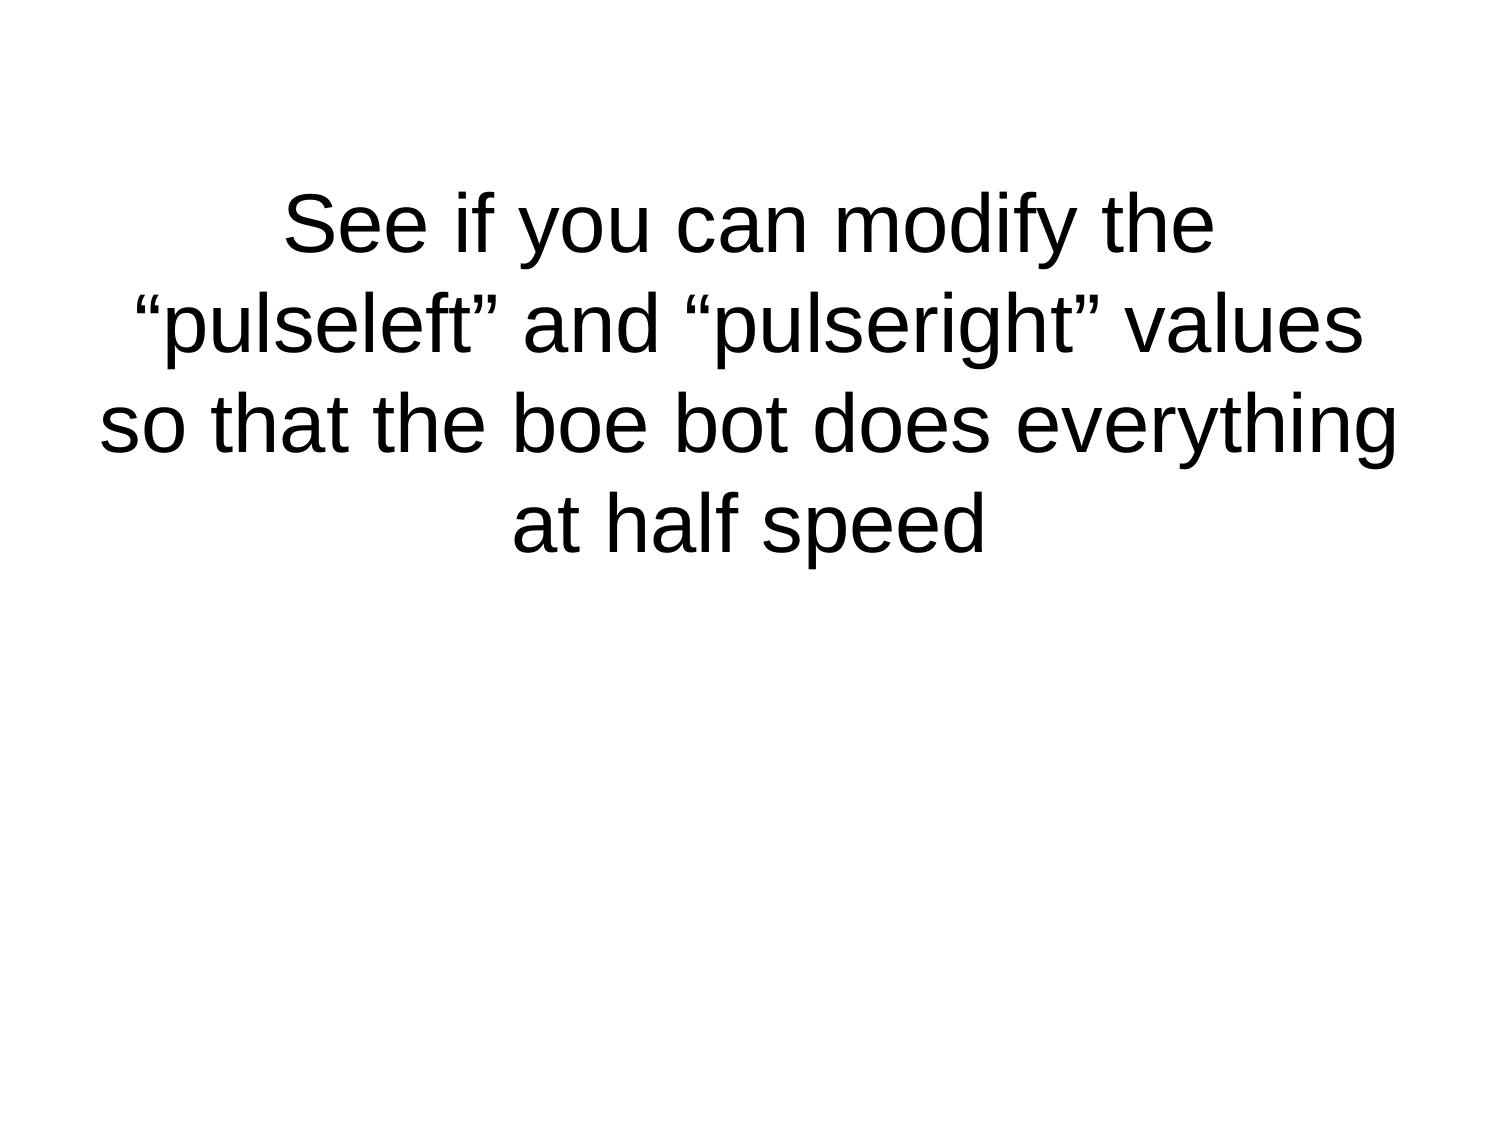

# See if you can modify the “pulseleft” and “pulseright” values so that the boe bot does everything at half speed